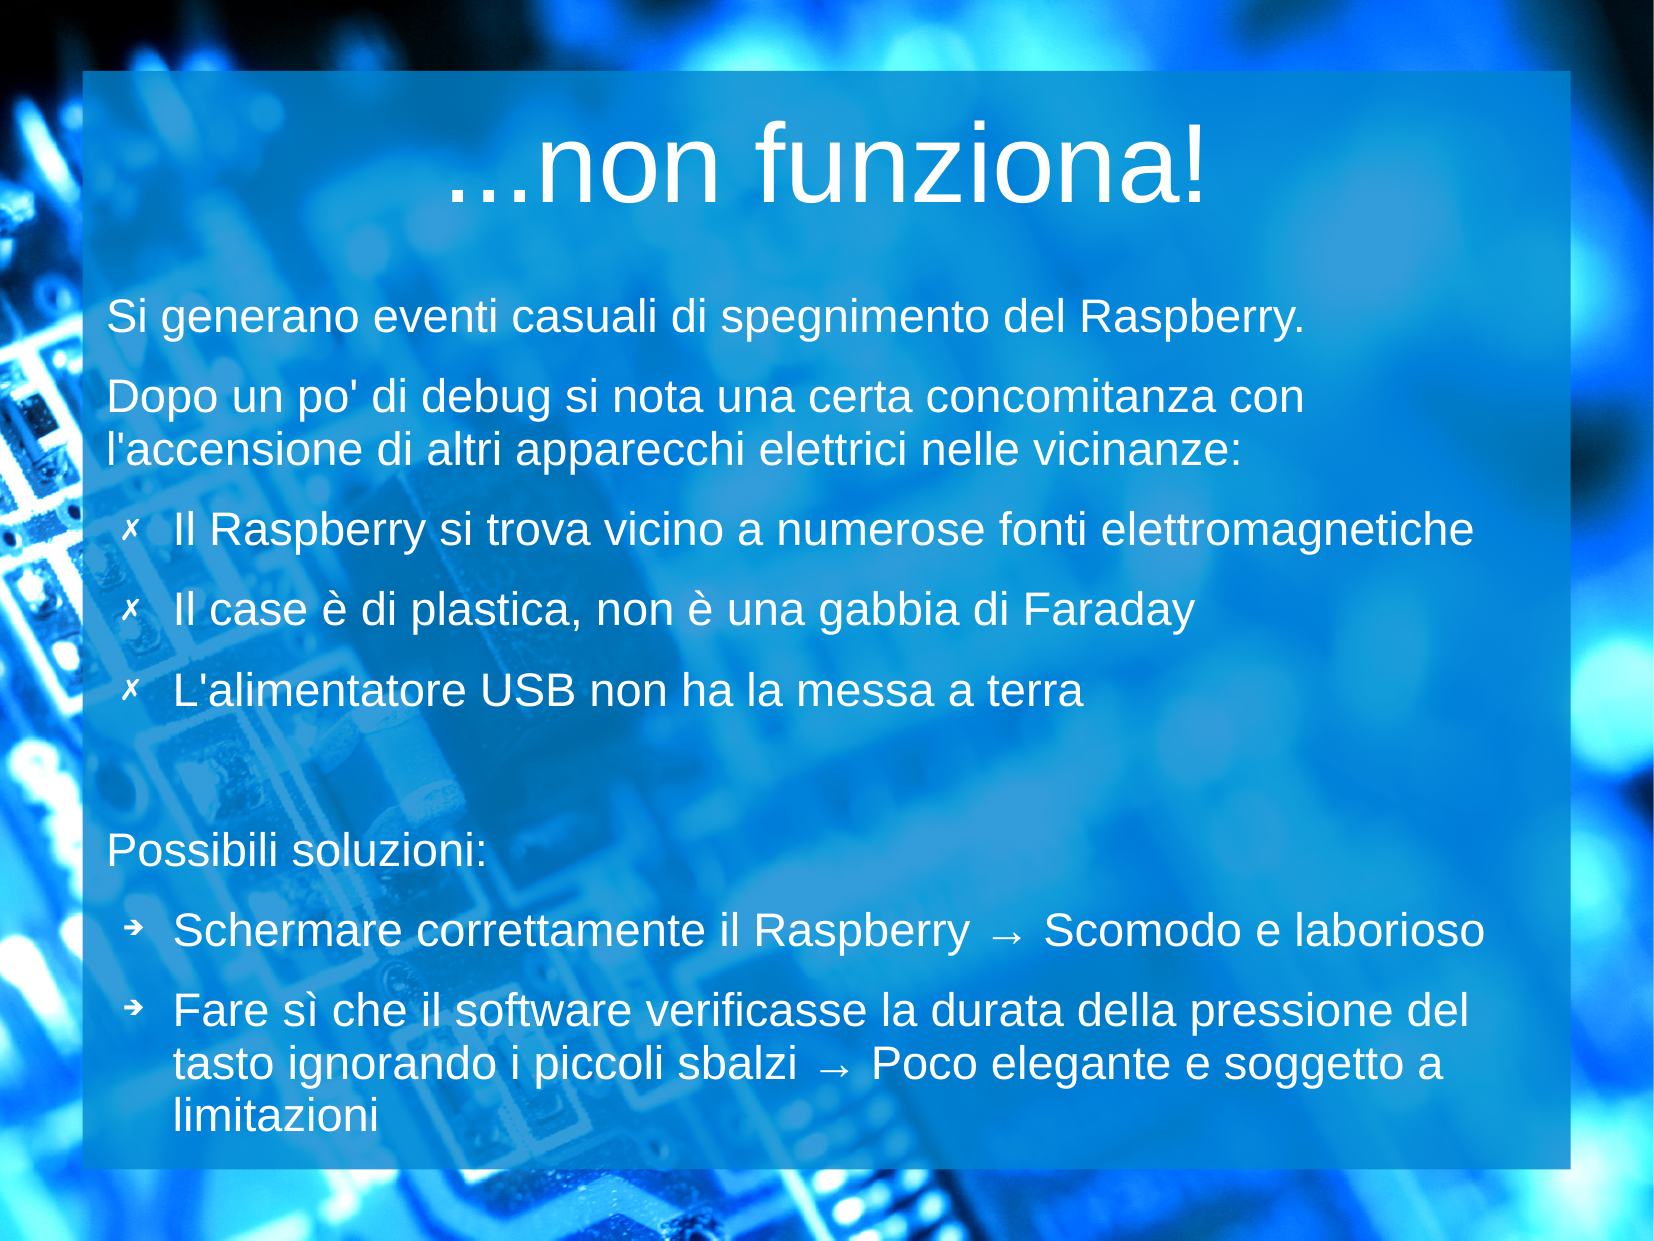

# ...non funziona!
Si generano eventi casuali di spegnimento del Raspberry.
Dopo un po' di debug si nota una certa concomitanza con l'accensione di altri apparecchi elettrici nelle vicinanze:
Il Raspberry si trova vicino a numerose fonti elettromagnetiche
Il case è di plastica, non è una gabbia di Faraday
L'alimentatore USB non ha la messa a terra
Possibili soluzioni:
Schermare correttamente il Raspberry → Scomodo e laborioso
Fare sì che il software verificasse la durata della pressione del tasto ignorando i piccoli sbalzi → Poco elegante e soggetto a limitazioni